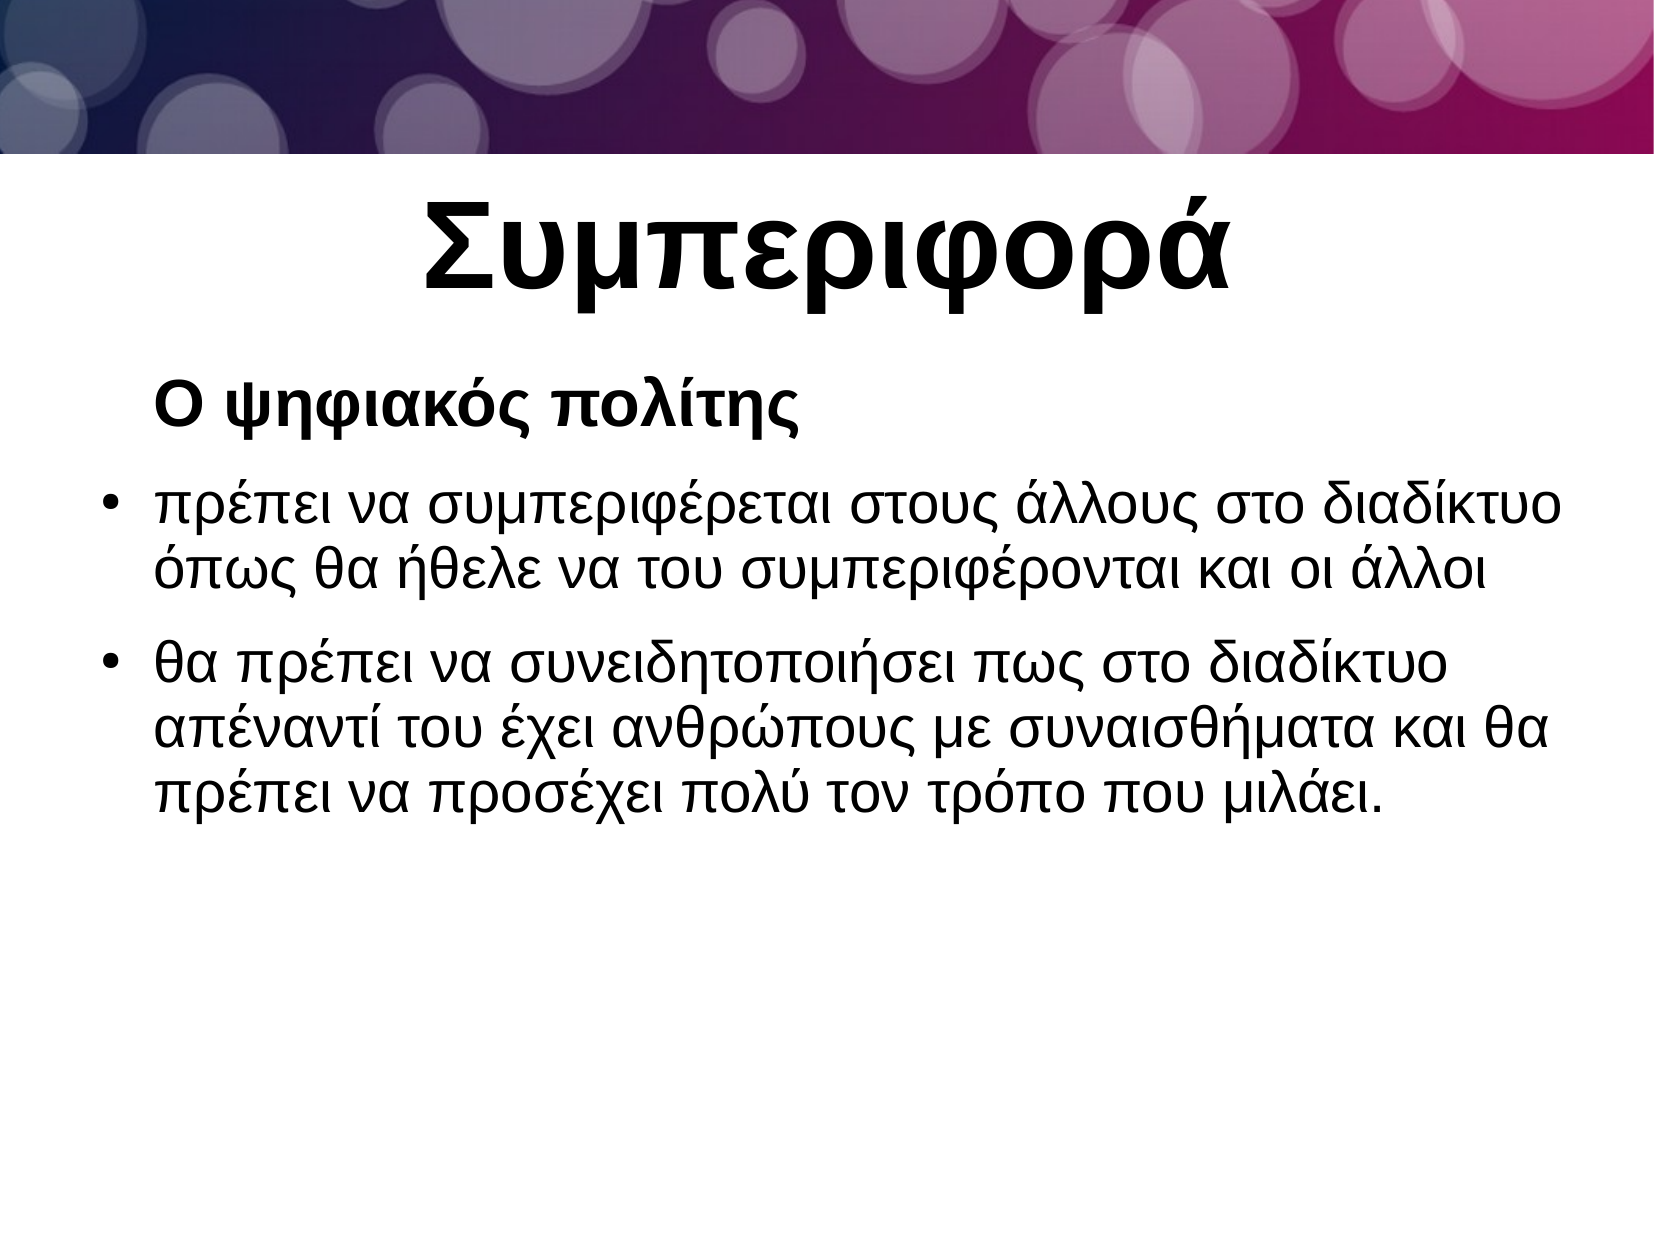

# Συμπεριφορά
Ο ψηφιακός πολίτης
πρέπει να συμπεριφέρεται στους άλλους στο διαδίκτυο όπως θα ήθελε να του συμπεριφέρονται και οι άλλοι
θα πρέπει να συνειδητοποιήσει πως στο διαδίκτυο απέναντί του έχει ανθρώπους με συναισθήματα και θα πρέπει να προσέχει πολύ τον τρόπο που μιλάει.